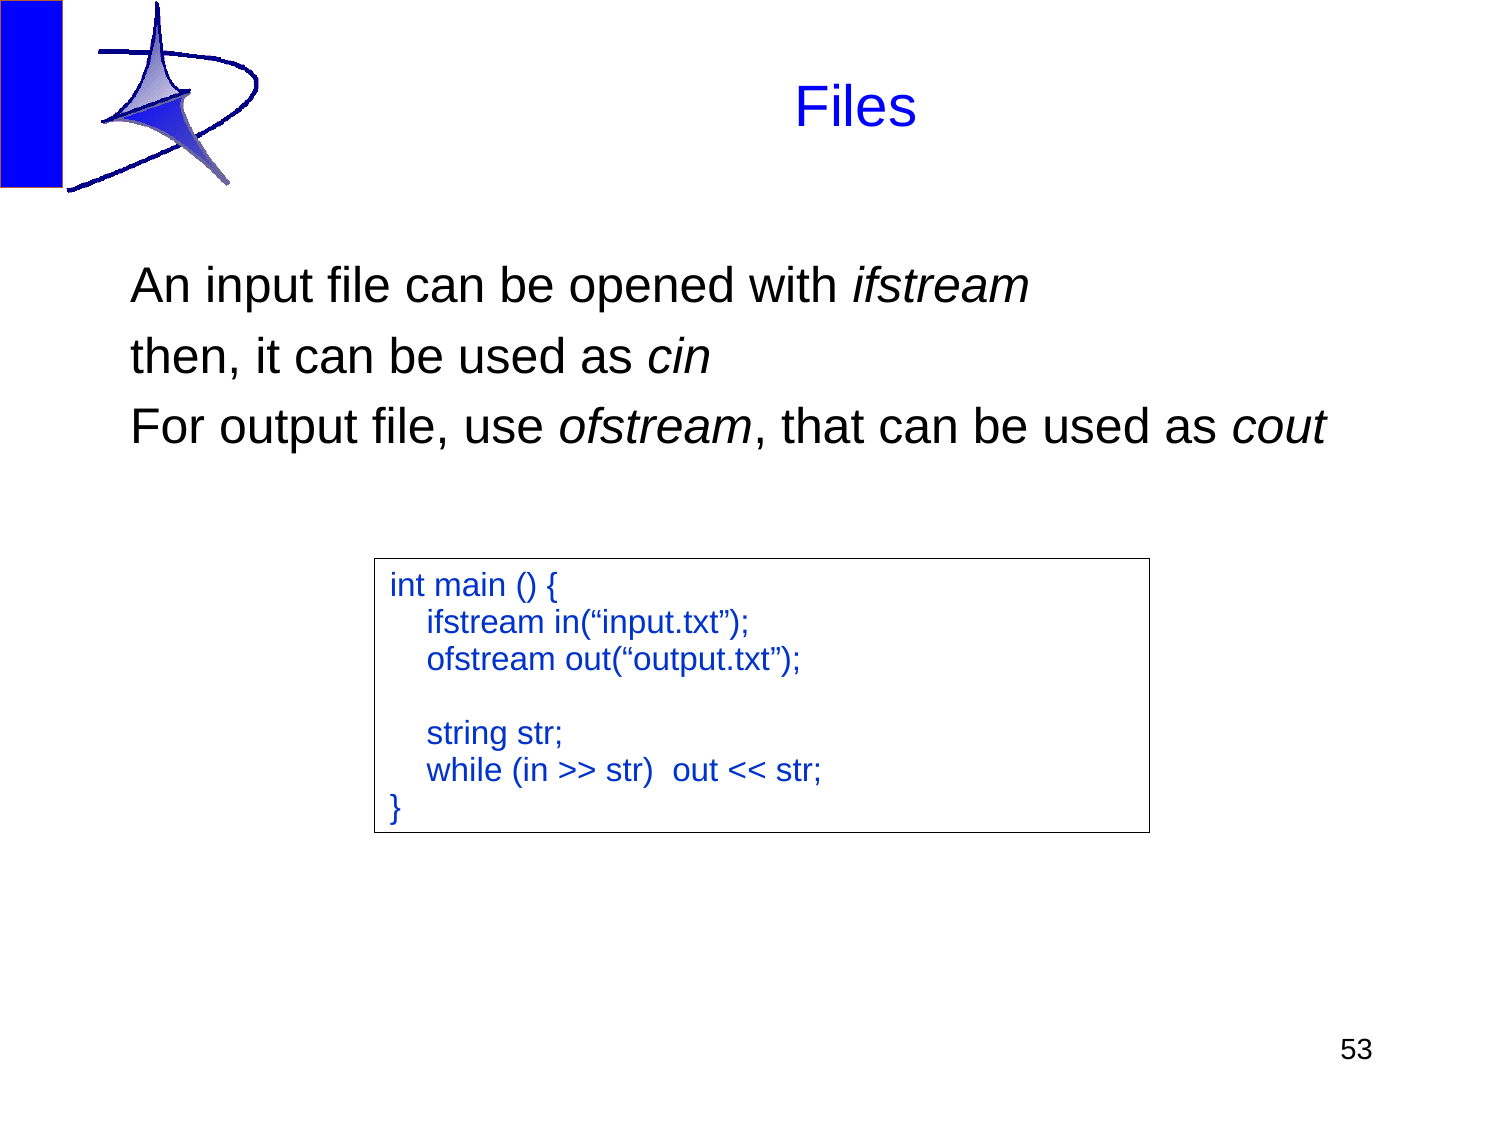

# Files
An input file can be opened with ifstream
then, it can be used as cin
For output file, use ofstream, that can be used as cout
int main () {
 ifstream in(“input.txt”);
 ofstream out(“output.txt”);
 string str;
 while (in >> str) out << str;
}
53